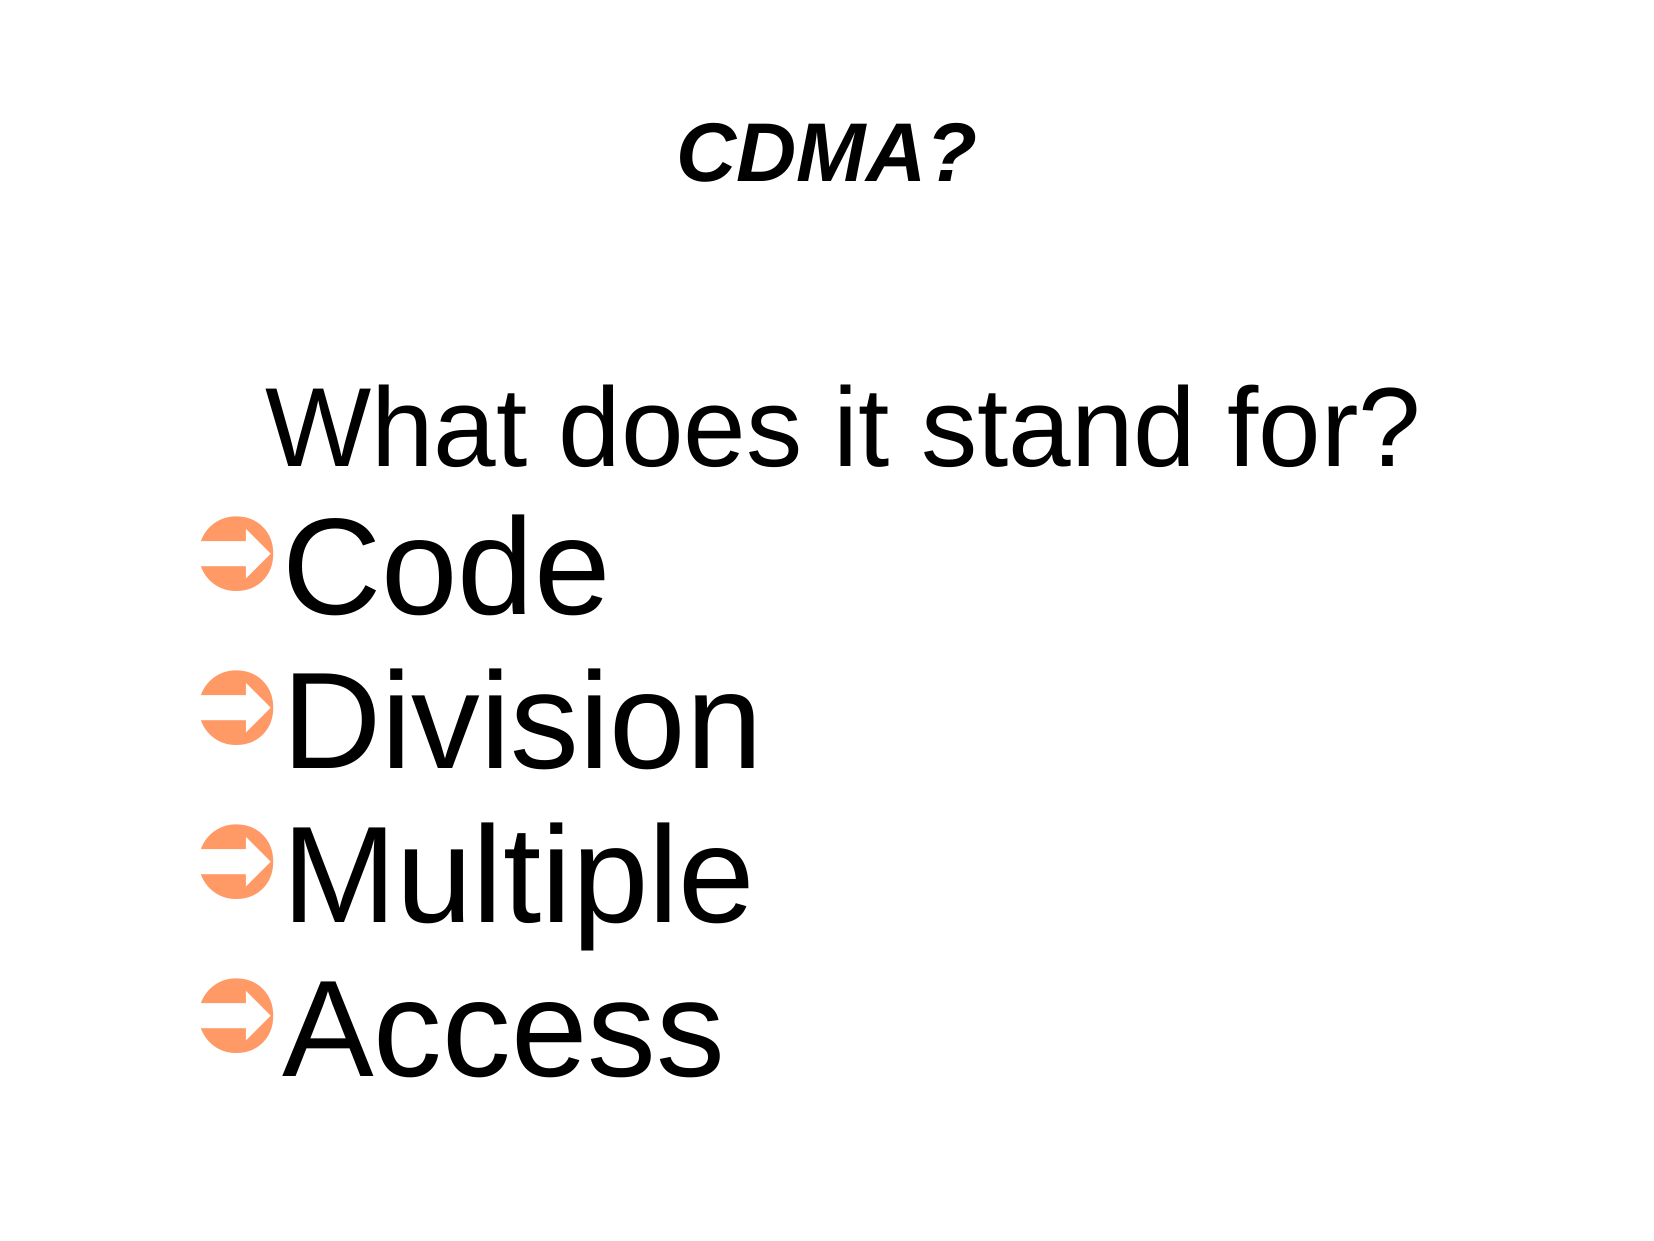

# CDMA?
What does it stand for?
Code
Division
Multiple
Access